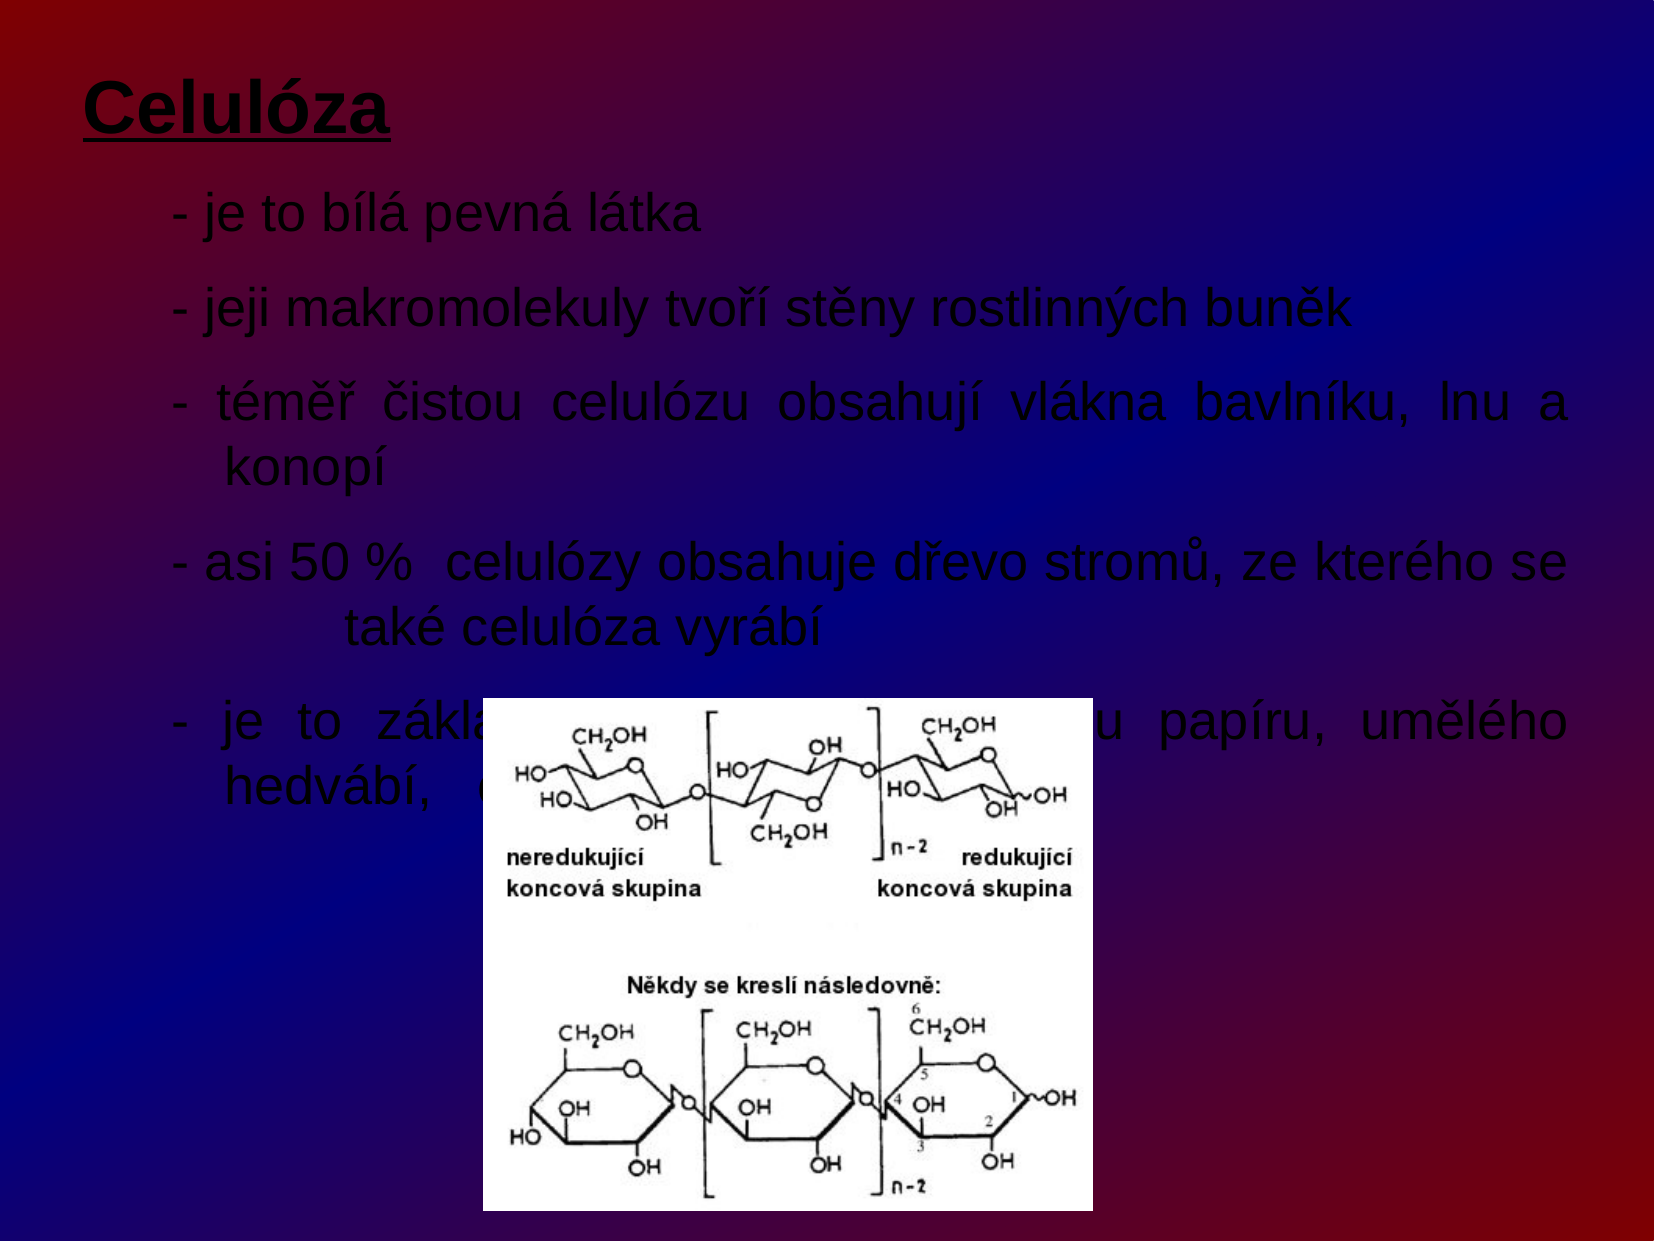

# Celulóza
- je to bílá pevná látka
- jeji makromolekuly tvoří stěny rostlinných buněk
- téměř čistou celulózu obsahují vlákna bavlníku, lnu a konopí
- asi 50 % celulózy obsahuje dřevo stromů, ze kterého se také celulóza vyrábí
- je to základní surovina pro výrobu papíru, umělého hedvábí, celofánu atd.